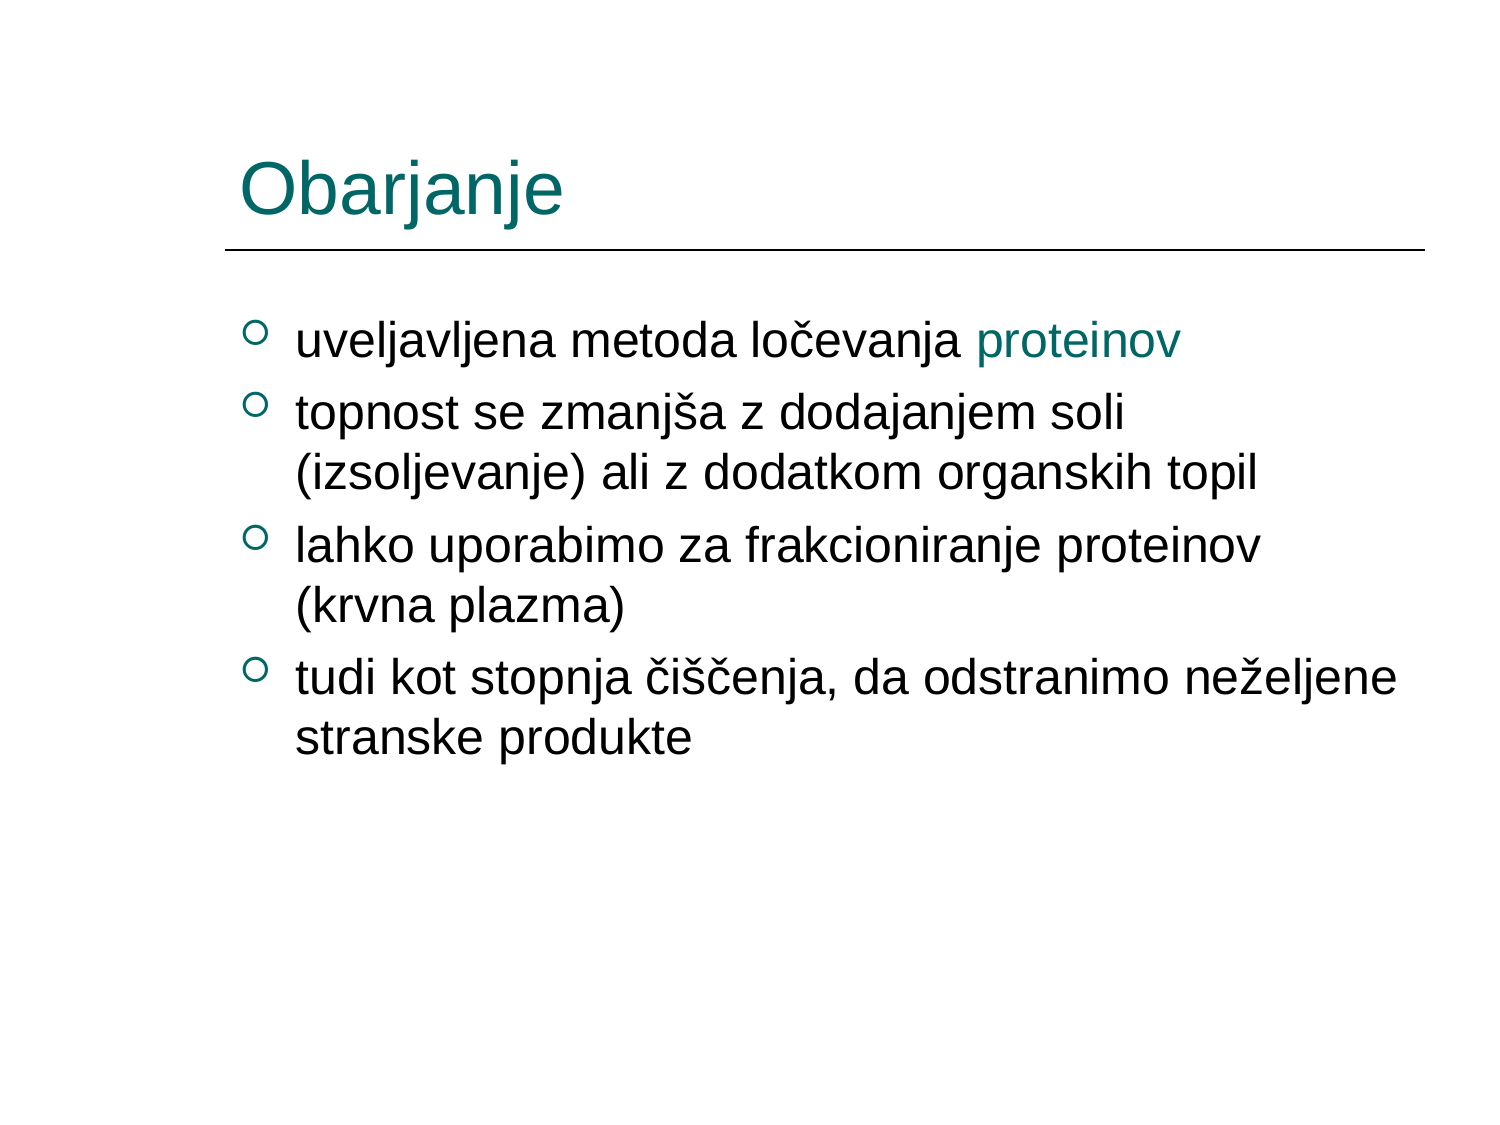

# Obarjanje
uveljavljena metoda ločevanja proteinov
topnost se zmanjša z dodajanjem soli (izsoljevanje) ali z dodatkom organskih topil
lahko uporabimo za frakcioniranje proteinov (krvna plazma)
tudi kot stopnja čiščenja, da odstranimo neželjene stranske produkte